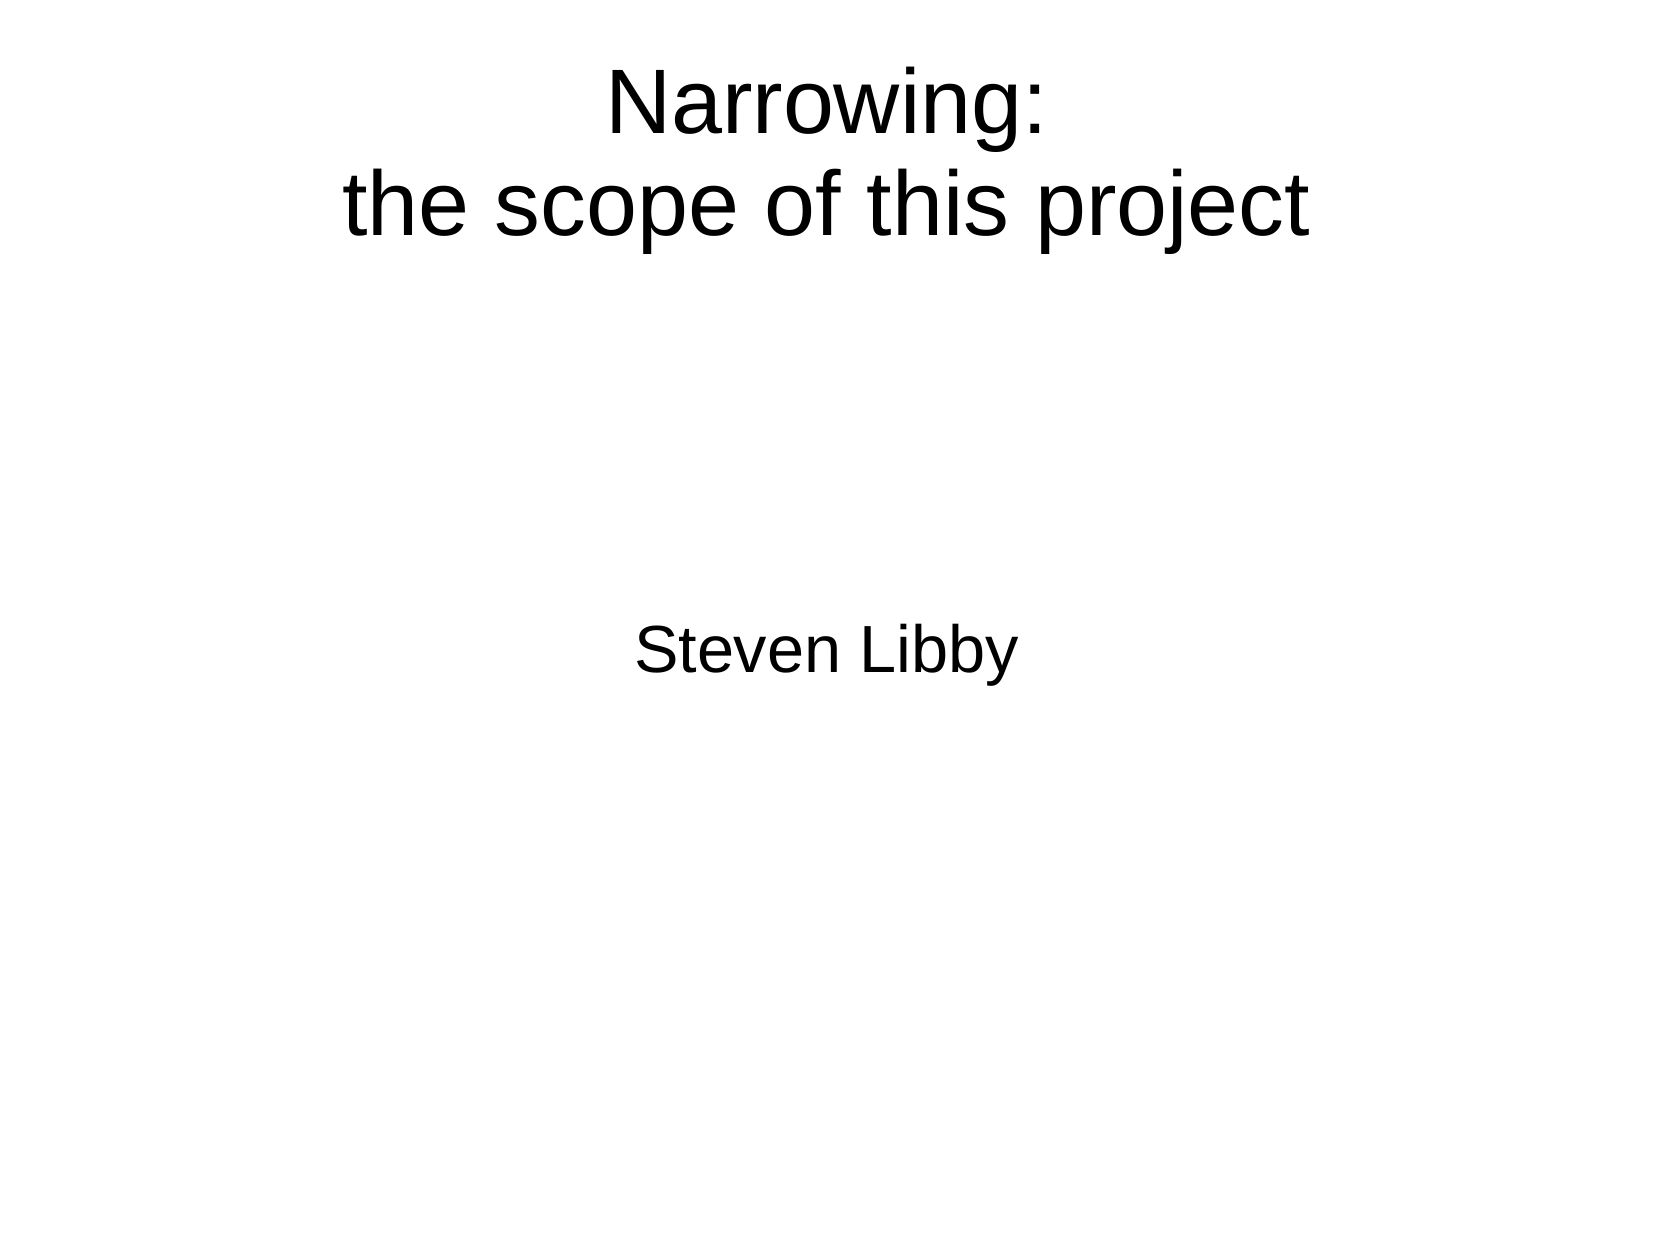

# Narrowing: the scope of this project
Steven Libby